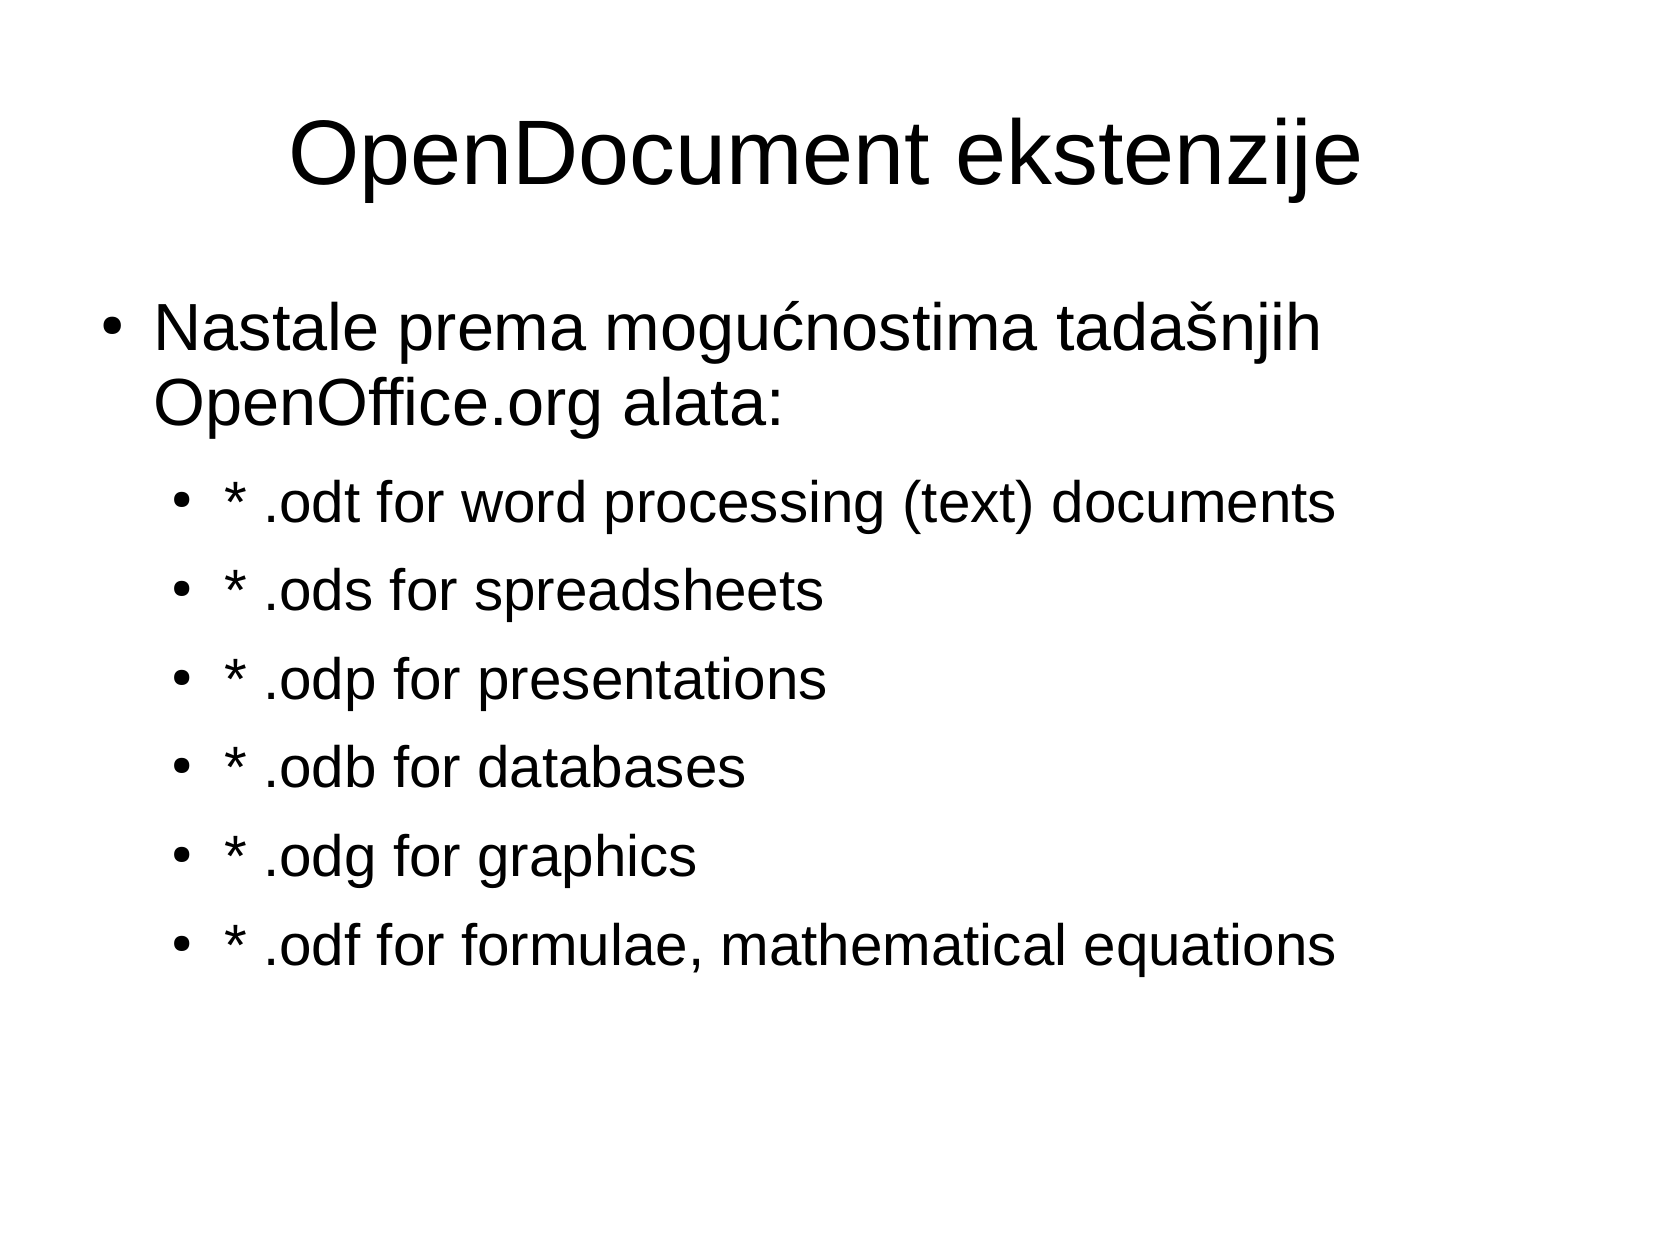

# OpenDocument ekstenzije
Nastale prema mogućnostima tadašnjih OpenOffice.org alata:
* .odt for word processing (text) documents
* .ods for spreadsheets
* .odp for presentations
* .odb for databases
* .odg for graphics
* .odf for formulae, mathematical equations